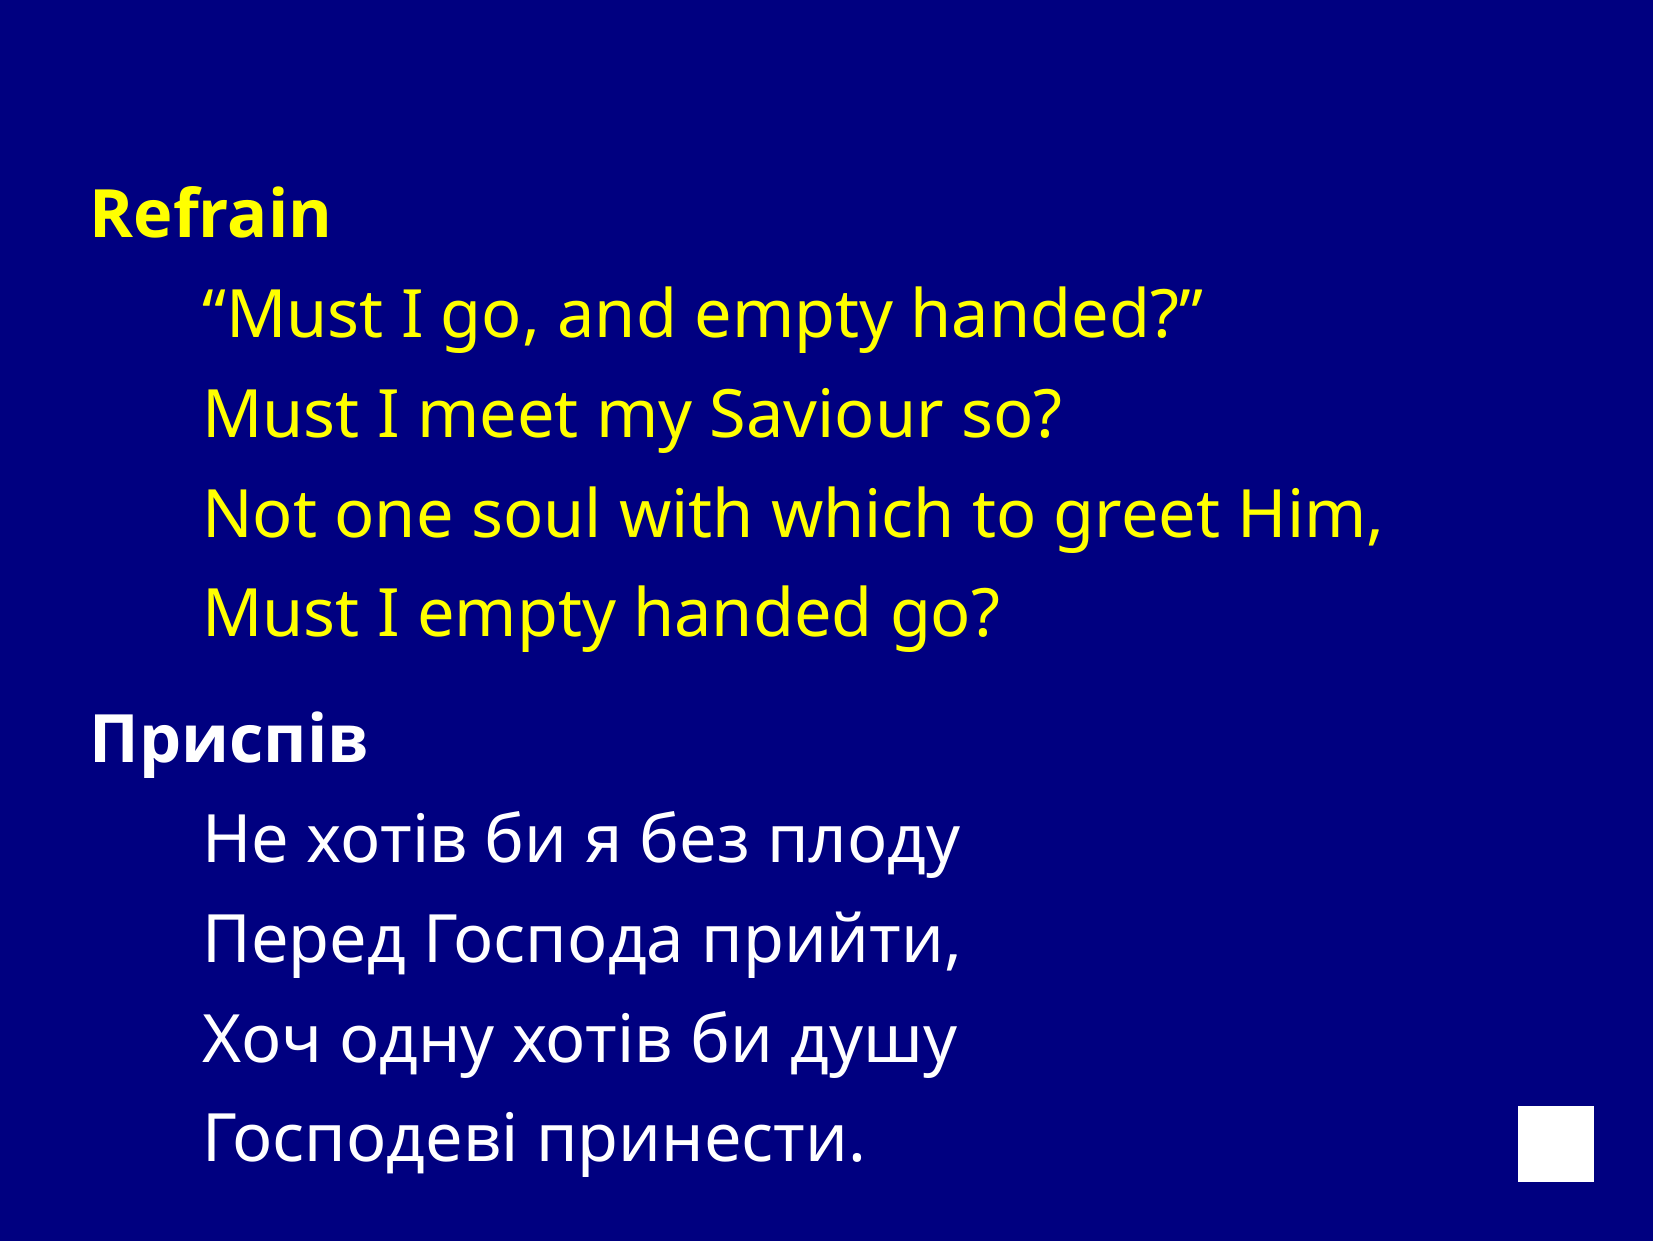

Refrain
	“Must I go, and empty handed?”
	Must I meet my Saviour so?
	Not one soul with which to greet Him,
	Must I empty handed go?
Приспів
	Не хотів би я без плоду
	Перед Господа прийти,
	Хоч одну хотів би душу
	Господеві принести.